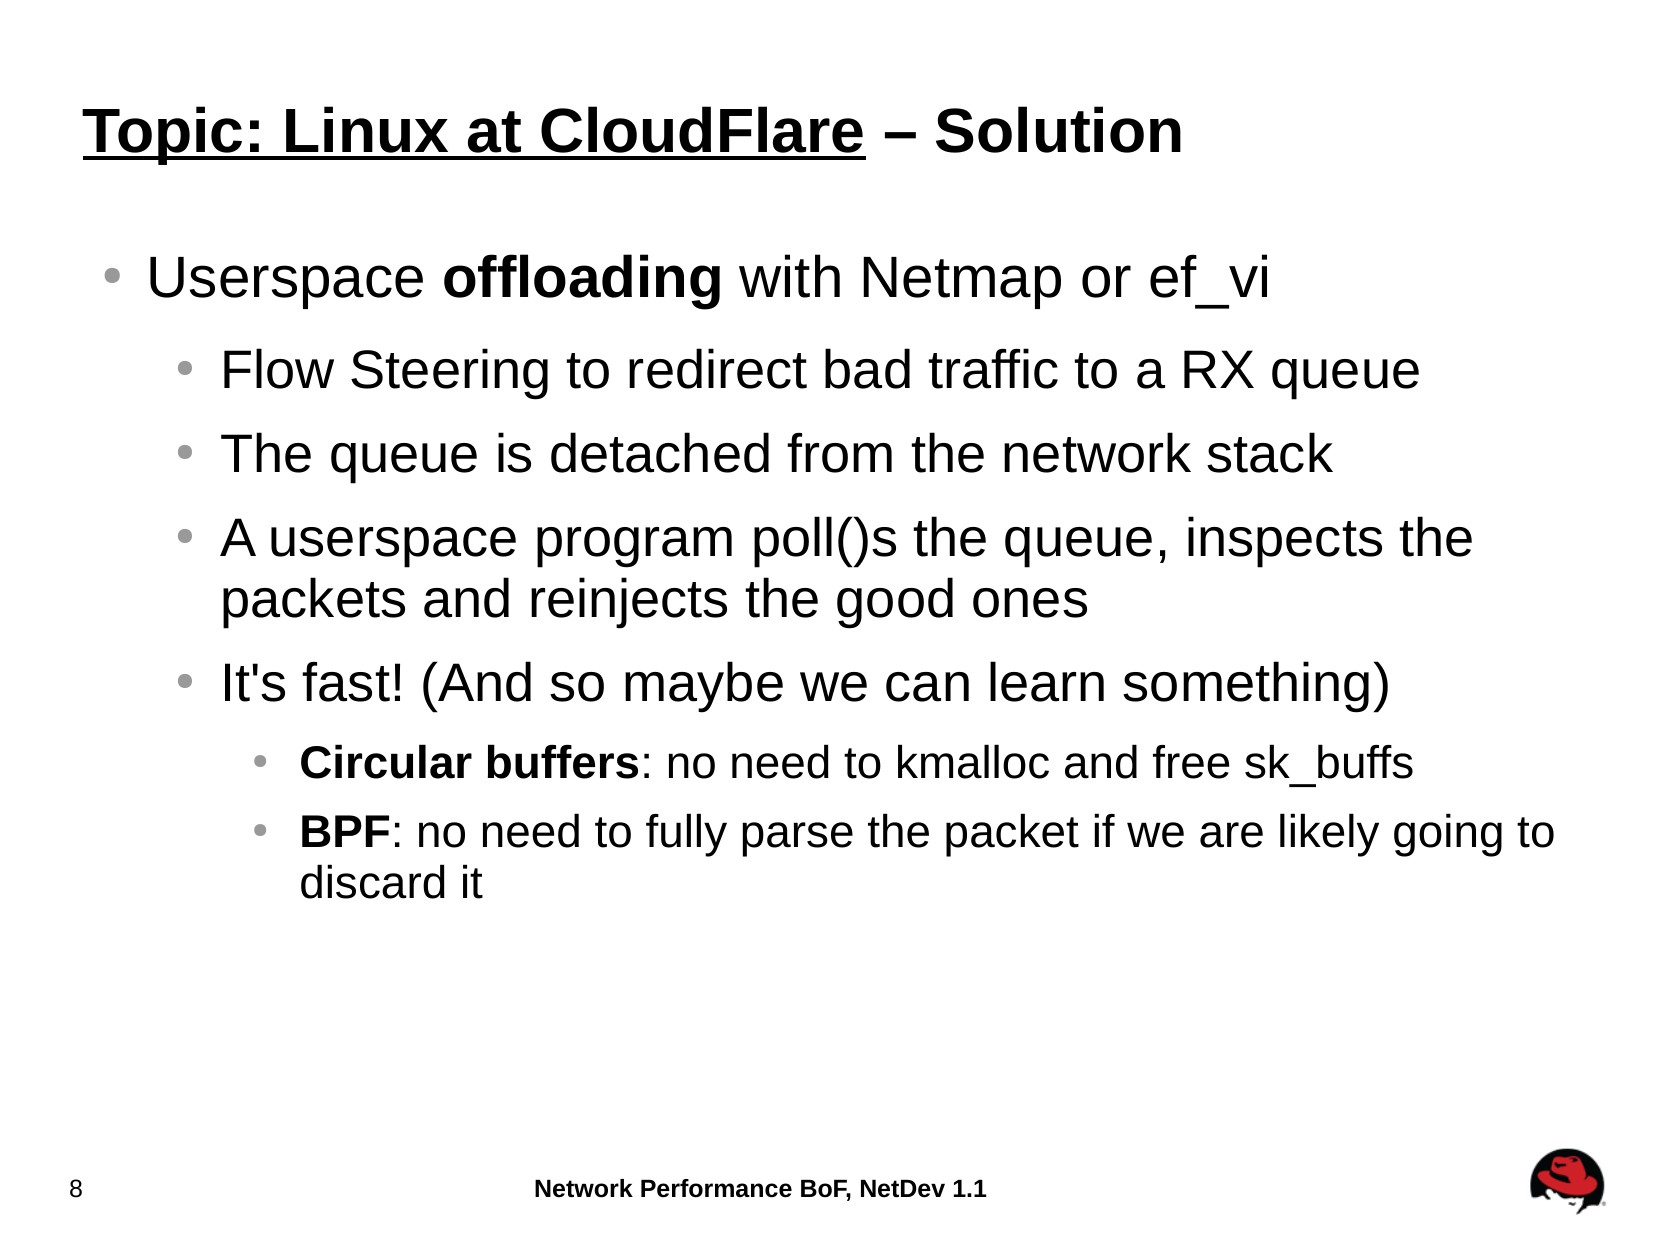

# Topic: Linux at CloudFlare – Solution
Userspace offloading with Netmap or ef_vi
Flow Steering to redirect bad traffic to a RX queue
The queue is detached from the network stack
A userspace program poll()s the queue, inspects the packets and reinjects the good ones
It's fast! (And so maybe we can learn something)
Circular buffers: no need to kmalloc and free sk_buffs
BPF: no need to fully parse the packet if we are likely going to discard it